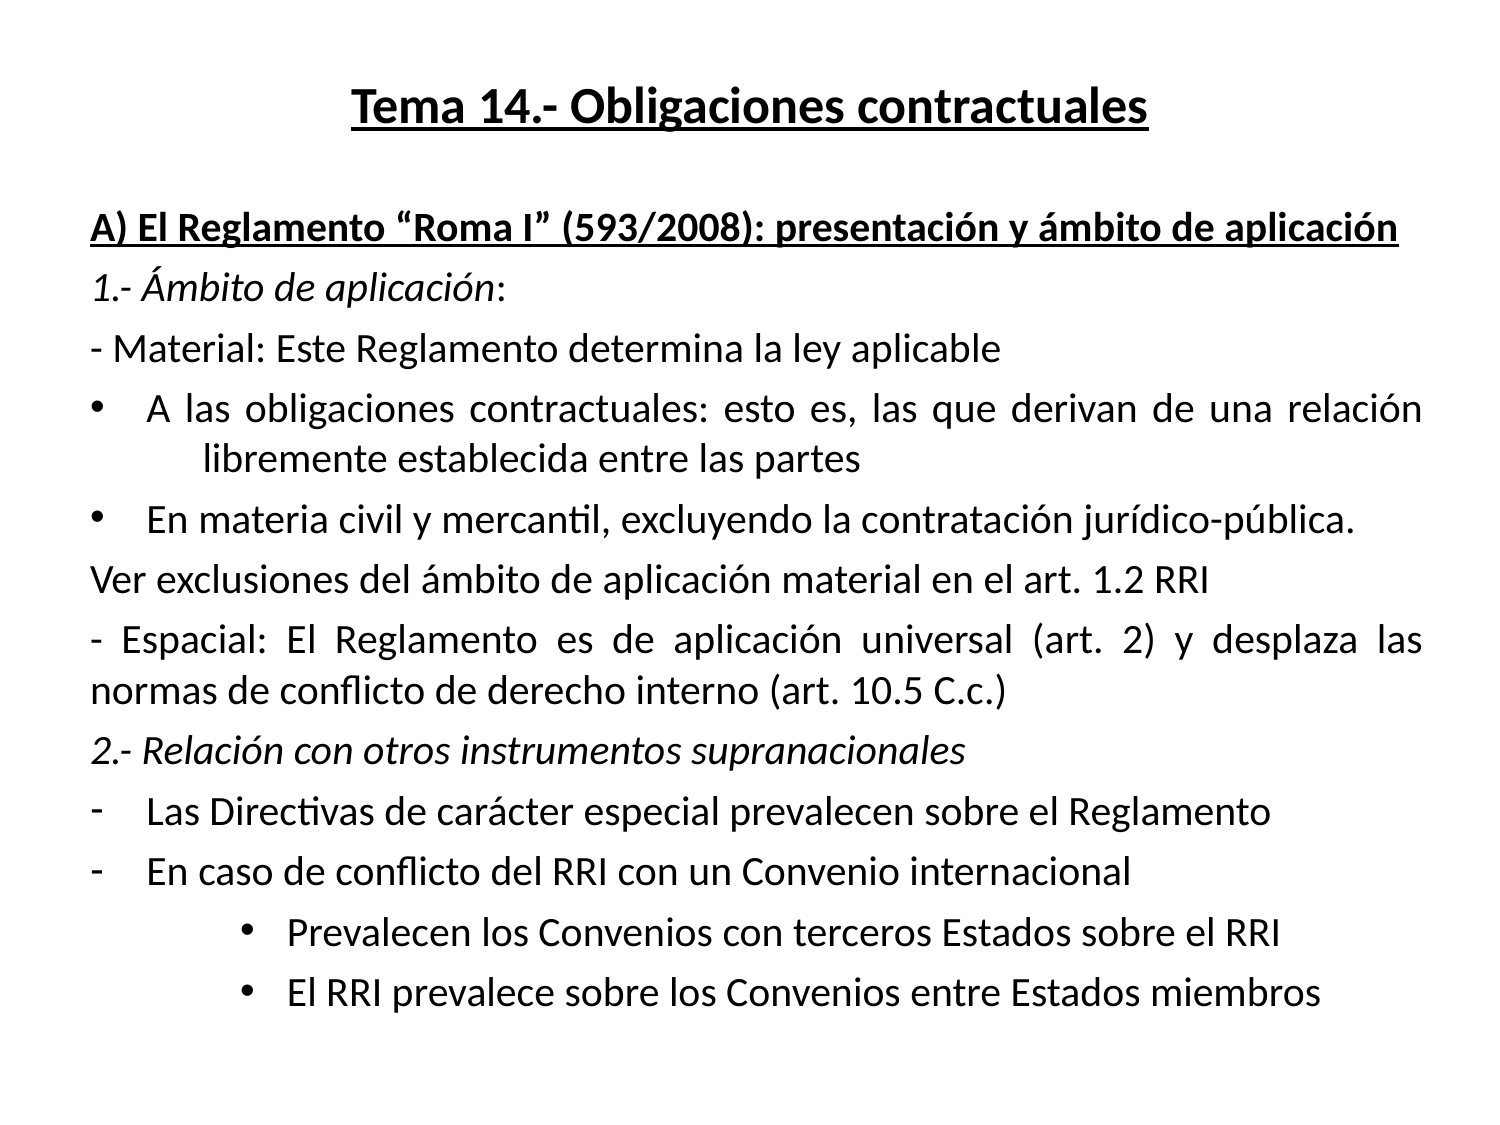

# Tema 14.- Obligaciones contractuales
A) El Reglamento “Roma I” (593/2008): presentación y ámbito de aplicación
1.- Ámbito de aplicación:
- Material: Este Reglamento determina la ley aplicable
A las obligaciones contractuales: esto es, las que derivan de una relación libremente establecida entre las partes
En materia civil y mercantil, excluyendo la contratación jurídico-pública.
Ver exclusiones del ámbito de aplicación material en el art. 1.2 RRI
- Espacial: El Reglamento es de aplicación universal (art. 2) y desplaza las normas de conflicto de derecho interno (art. 10.5 C.c.)
2.- Relación con otros instrumentos supranacionales
Las Directivas de carácter especial prevalecen sobre el Reglamento
En caso de conflicto del RRI con un Convenio internacional
Prevalecen los Convenios con terceros Estados sobre el RRI
El RRI prevalece sobre los Convenios entre Estados miembros